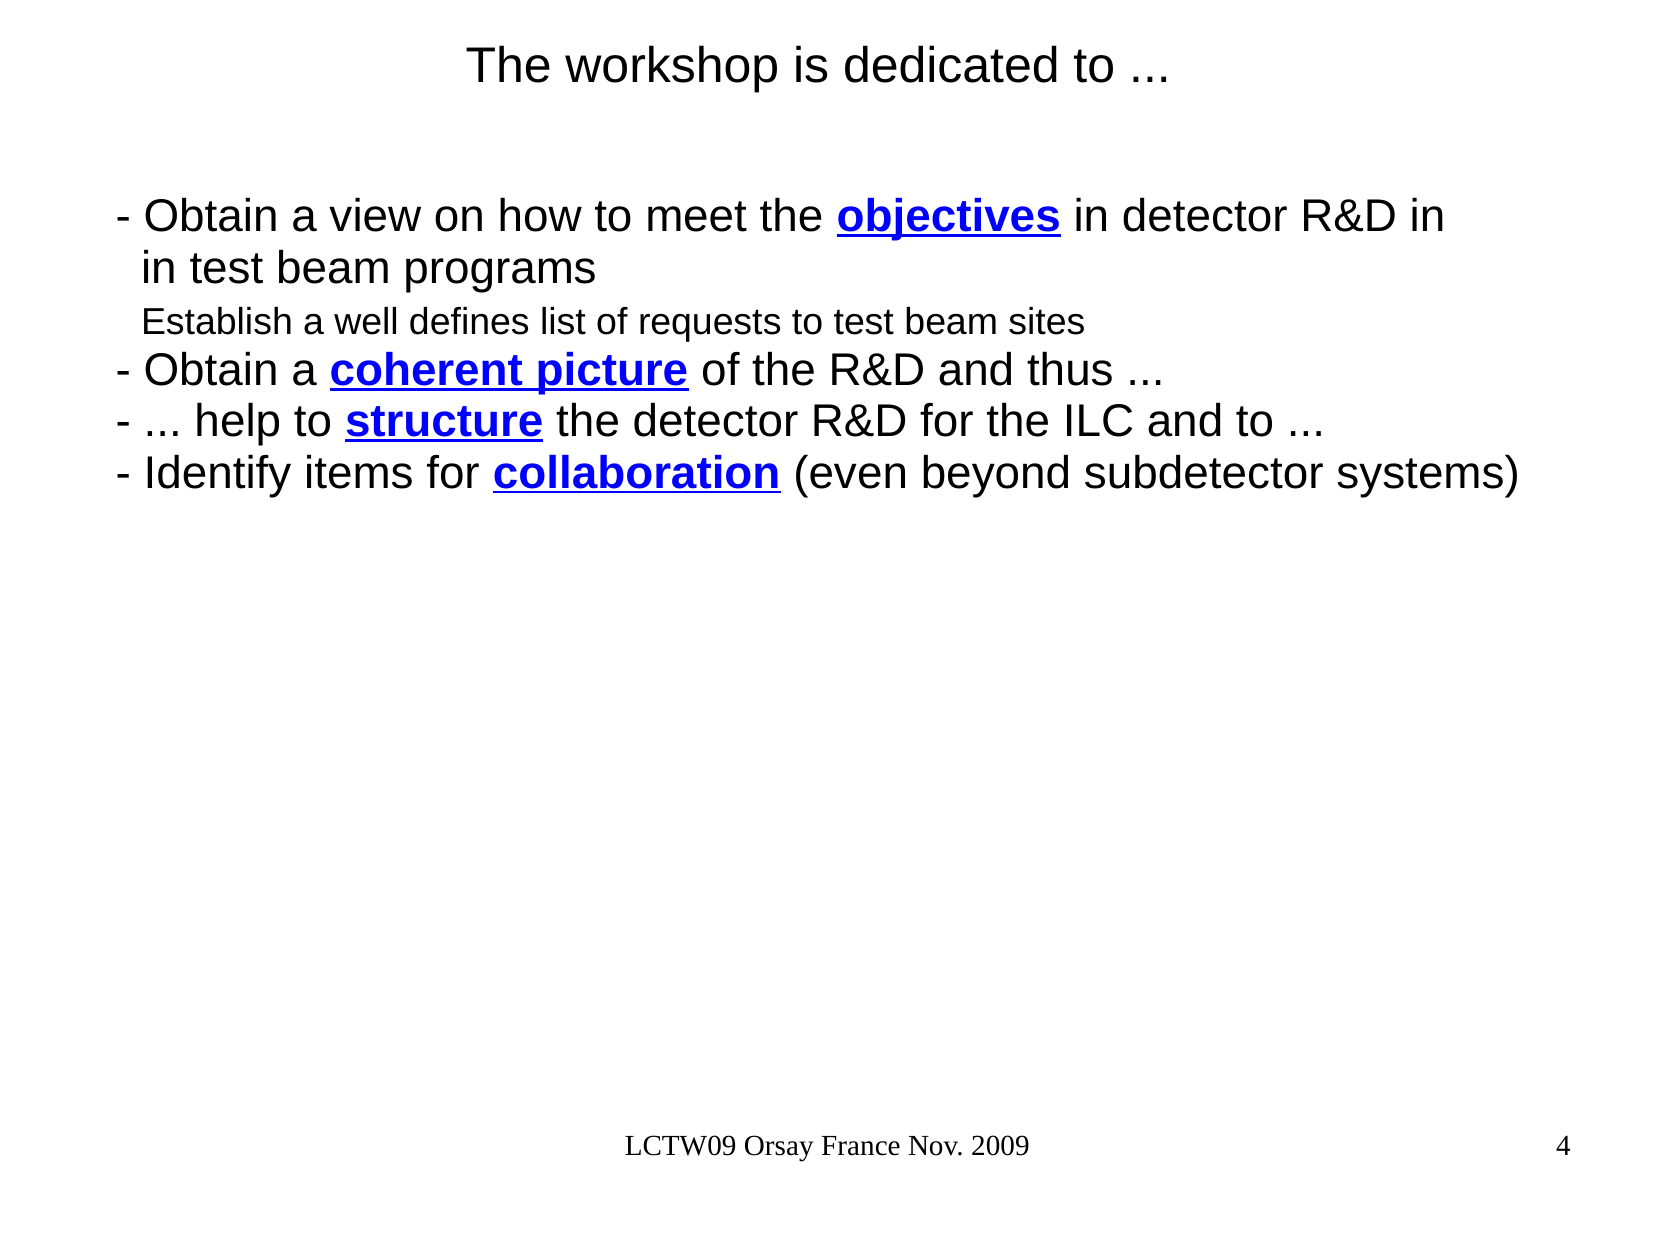

The workshop is dedicated to ...
- Obtain a view on how to meet the objectives in detector R&D in
 in test beam programs
 Establish a well defines list of requests to test beam sites
- Obtain a coherent picture of the R&D and thus ...
- ... help to structure the detector R&D for the ILC and to ...
- Identify items for collaboration (even beyond subdetector systems)
LCTW09 Orsay France Nov. 2009
4